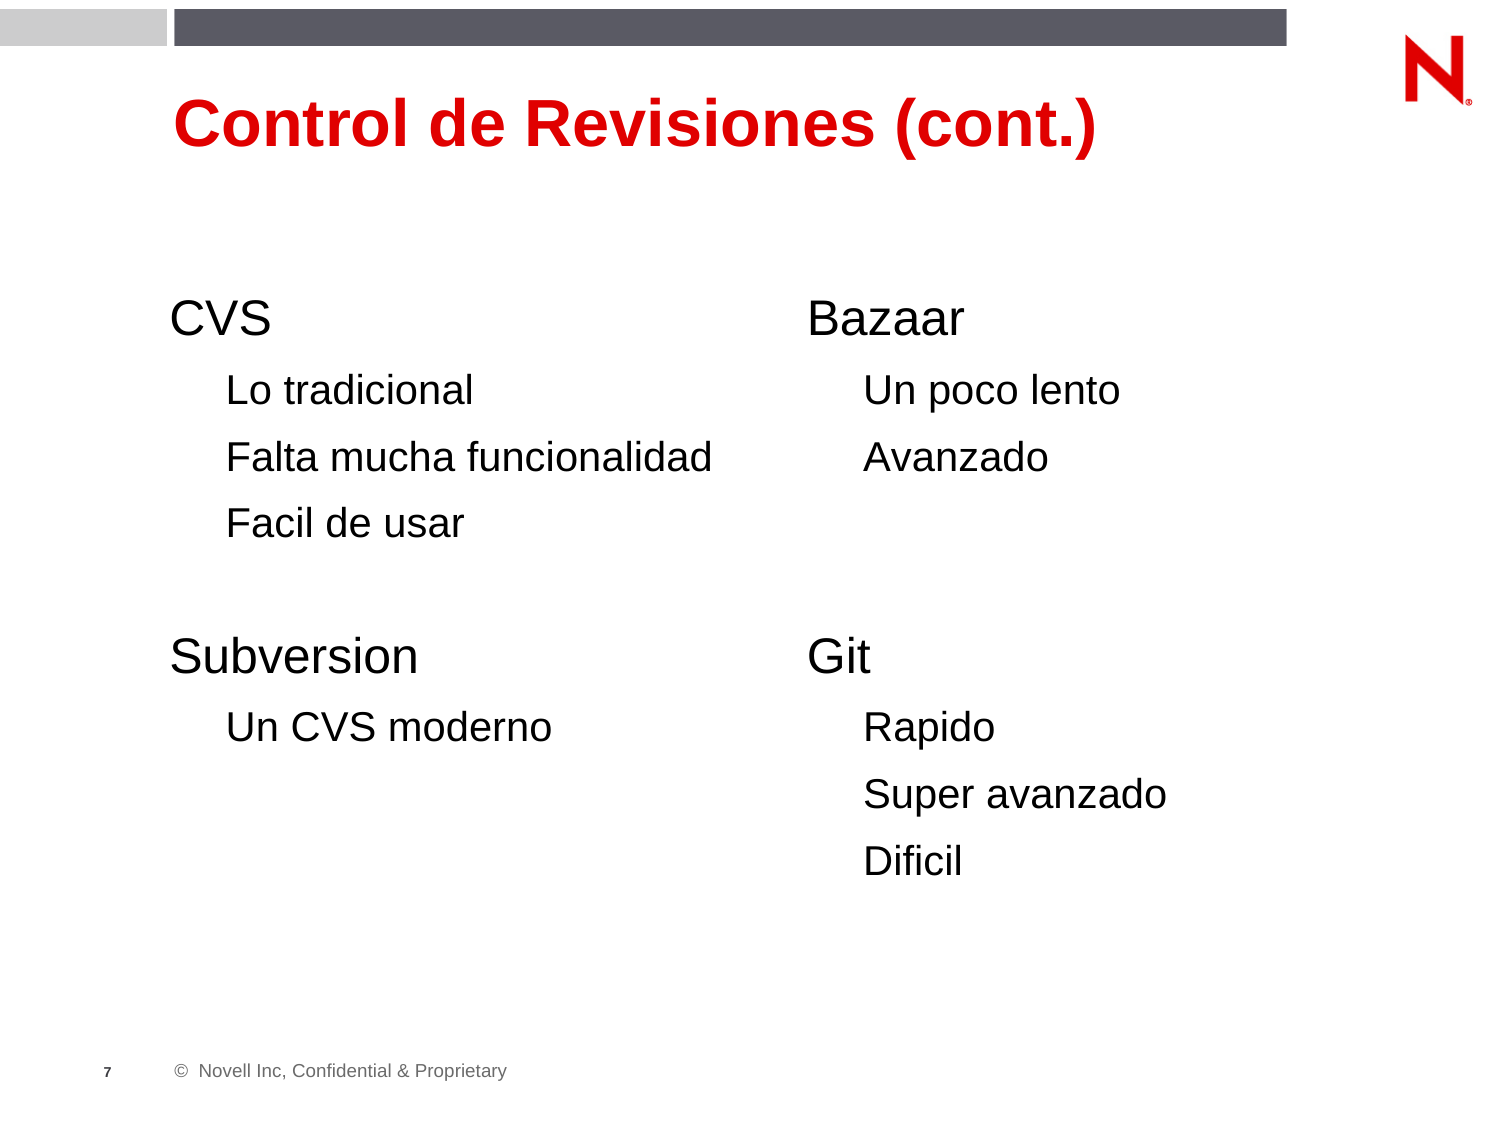

# Control de Revisiones (cont.)
CVS
Lo tradicional
Falta mucha funcionalidad
Facil de usar
Bazaar
Un poco lento
Avanzado
Subversion
Un CVS moderno
Git
Rapido
Super avanzado
Dificil